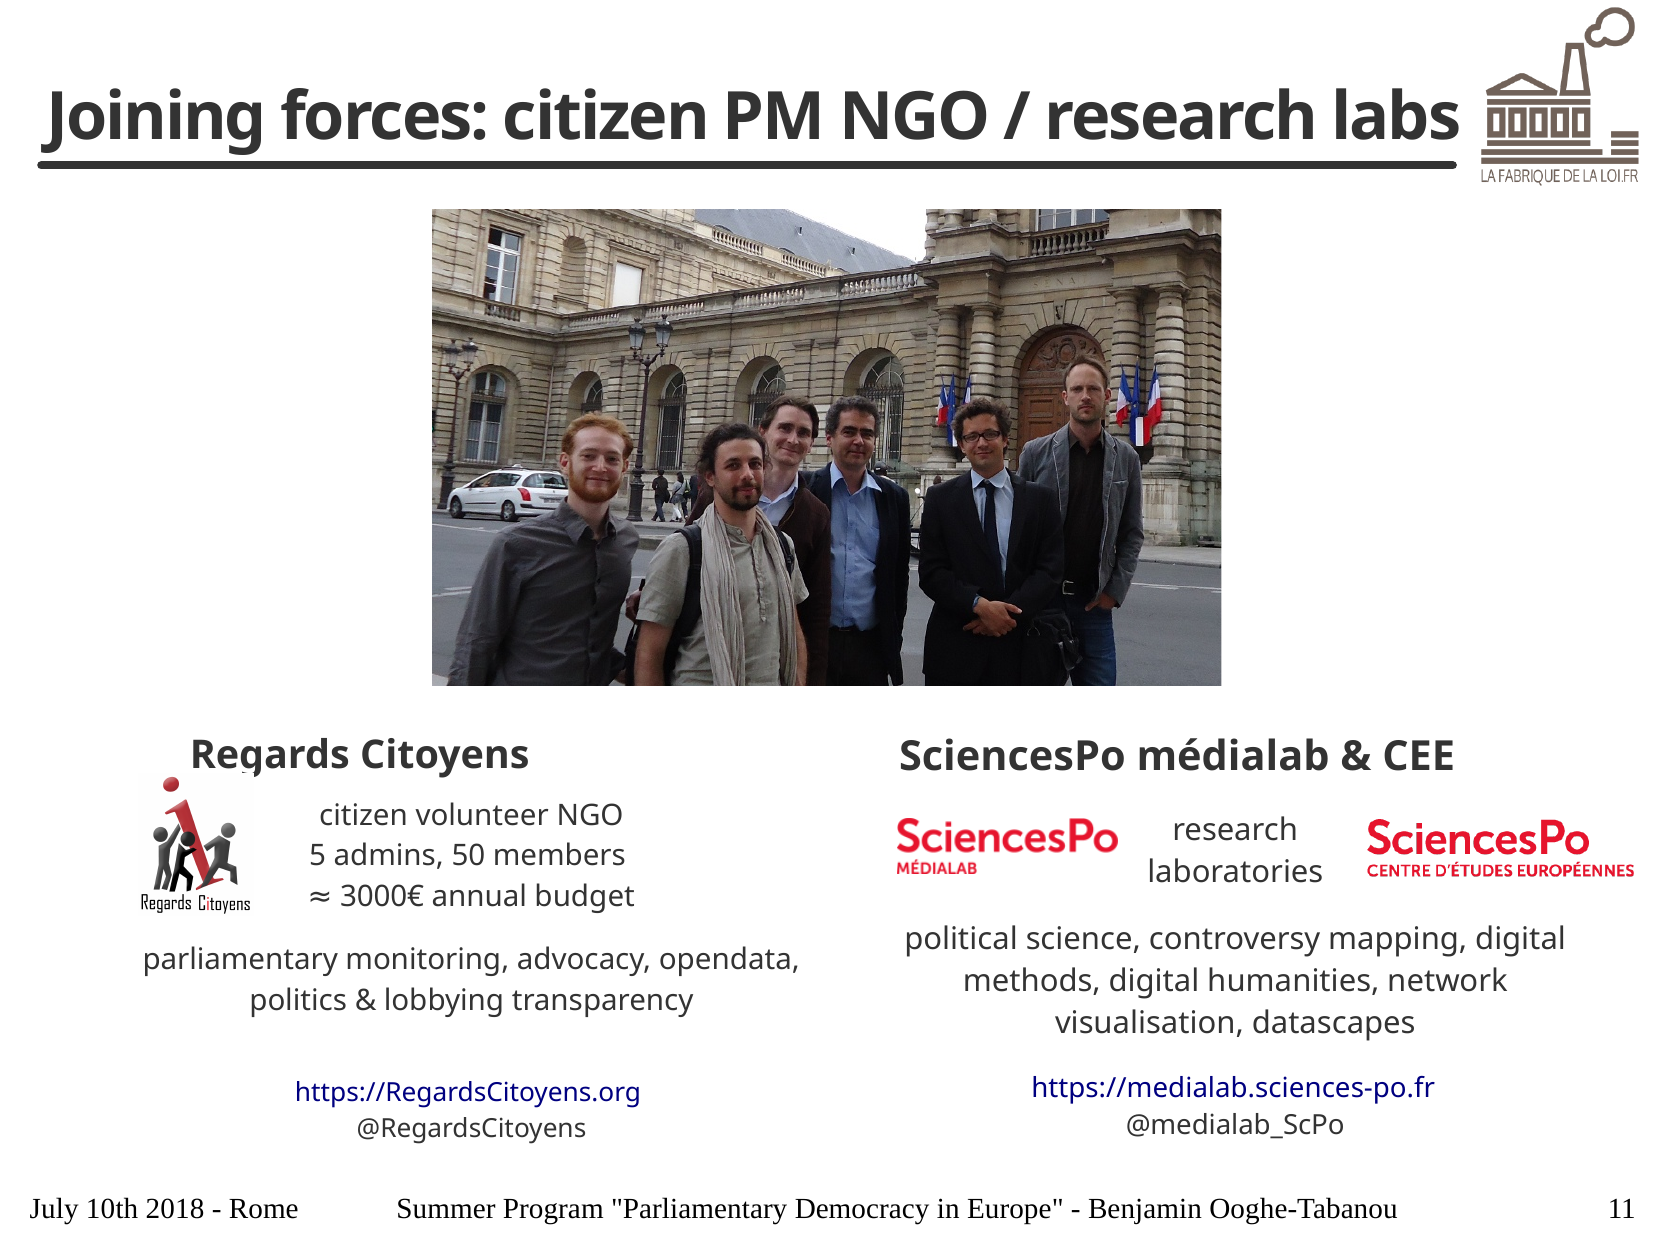

# Joining forces: citizen PM NGO / research labs
Regards Citoyens
citizen volunteer NGO
5 admins, 50 members
≈ 3000€ annual budget
parliamentary monitoring, advocacy, opendata, politics & lobbying transparency
https://RegardsCitoyens.org
@RegardsCitoyens
SciencesPo médialab & CEE
research
laboratories
political science, controversy mapping, digital methods, digital humanities, network visualisation, datascapes
https://medialab.sciences-po.fr
@medialab_ScPo
July 10th 2018 - Rome
Summer Program "Parliamentary Democracy in Europe" - Benjamin Ooghe-Tabanou
11